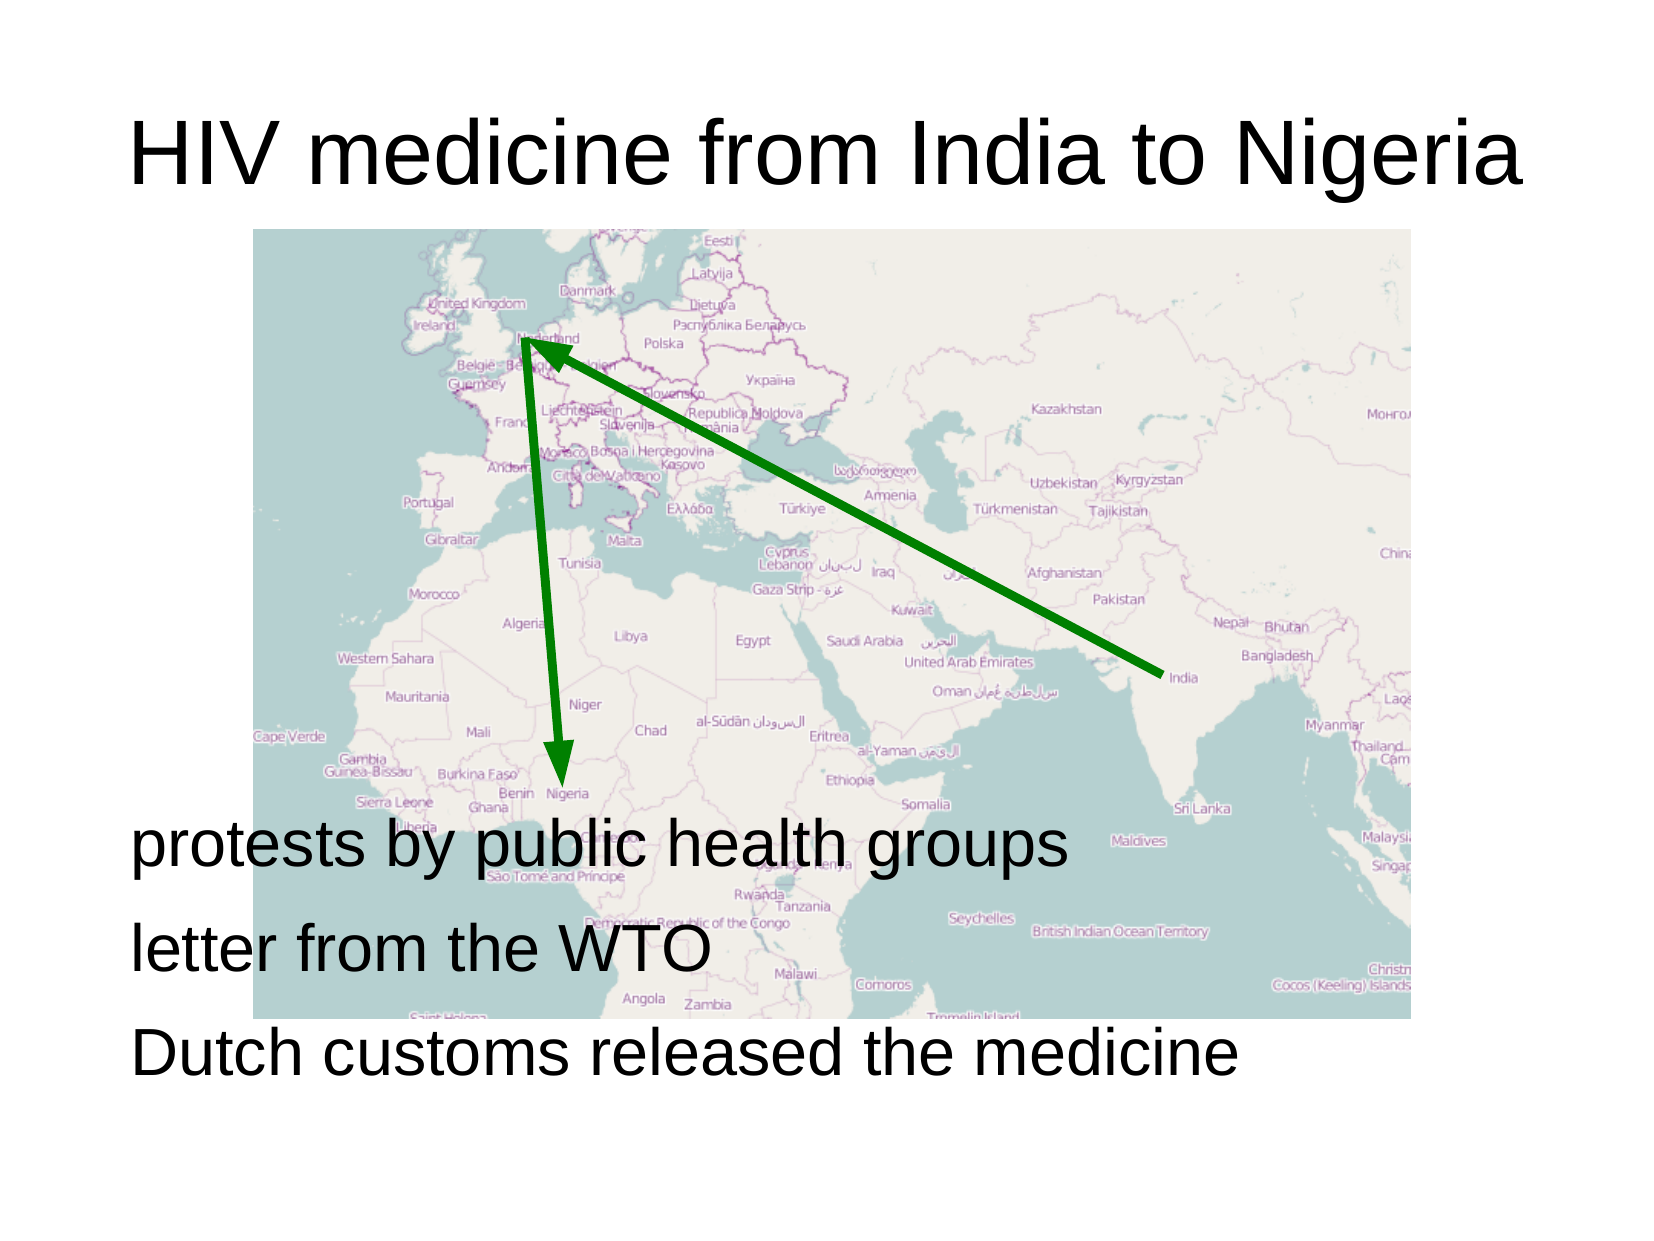

# HIV medicine from India to Nigeria
protests by public health groups
letter from the WTO
Dutch customs released the medicine